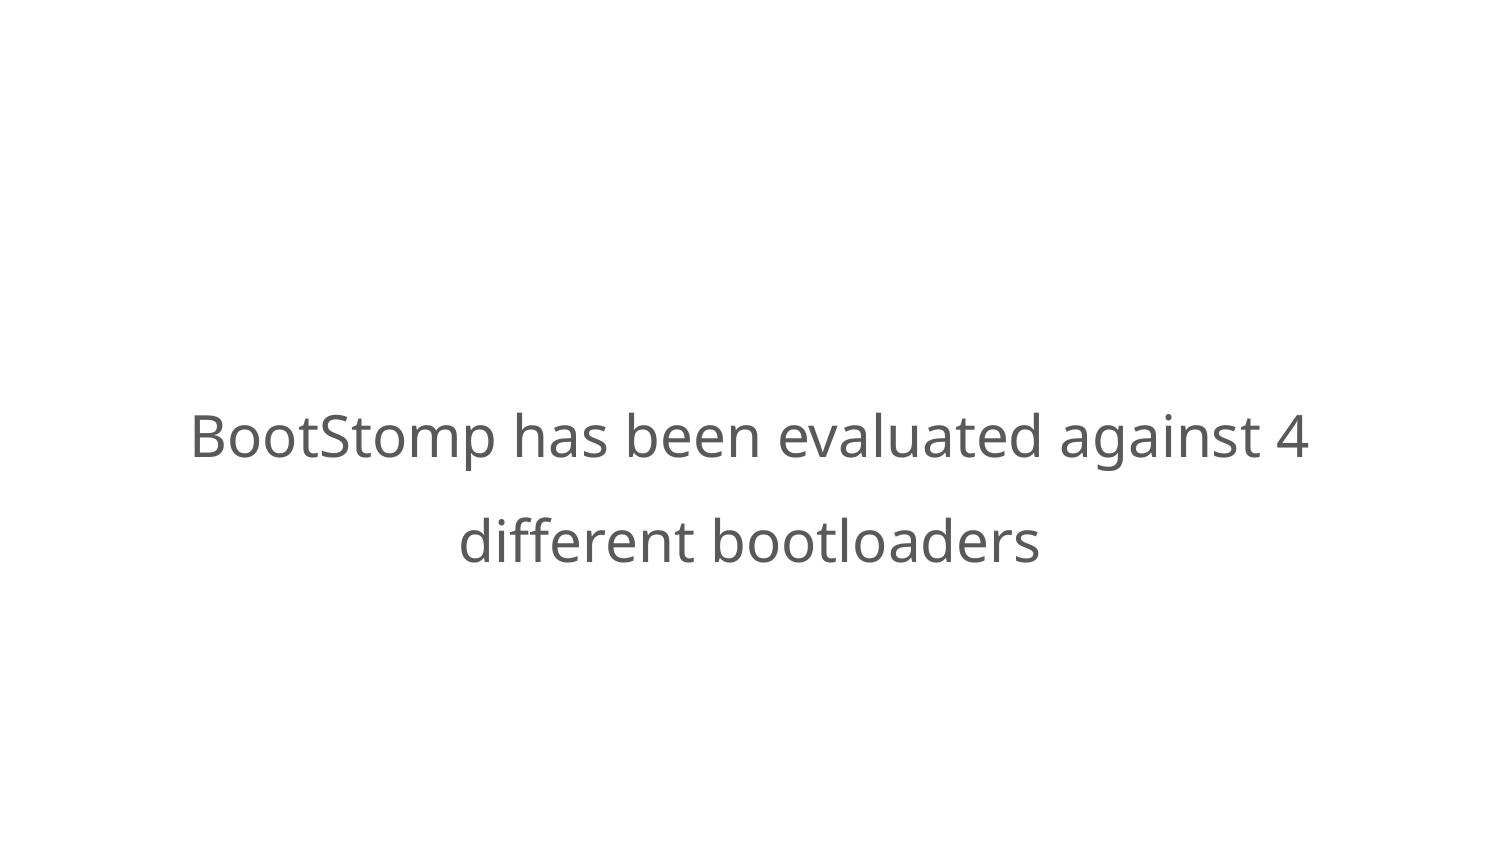

#
BootStomp has been evaluated against 4 different bootloaders